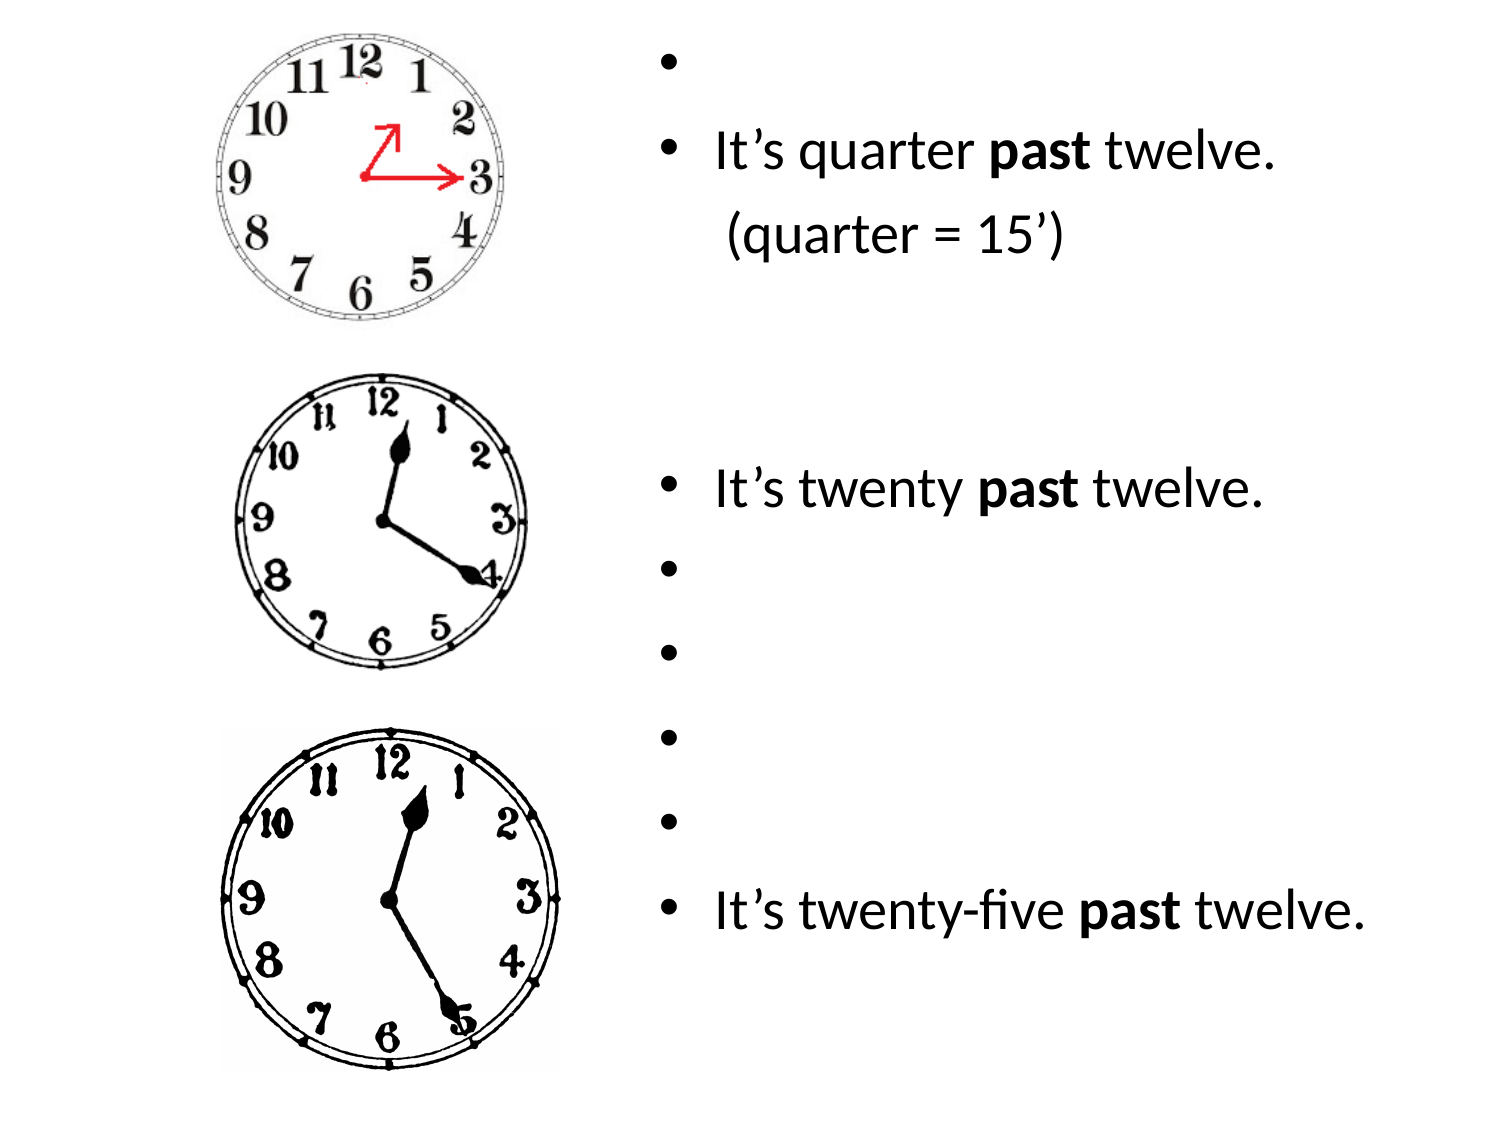

# It’s quarter past twelve.
 (quarter = 15’)
It’s twenty past twelve.
It’s twenty-five past twelve.